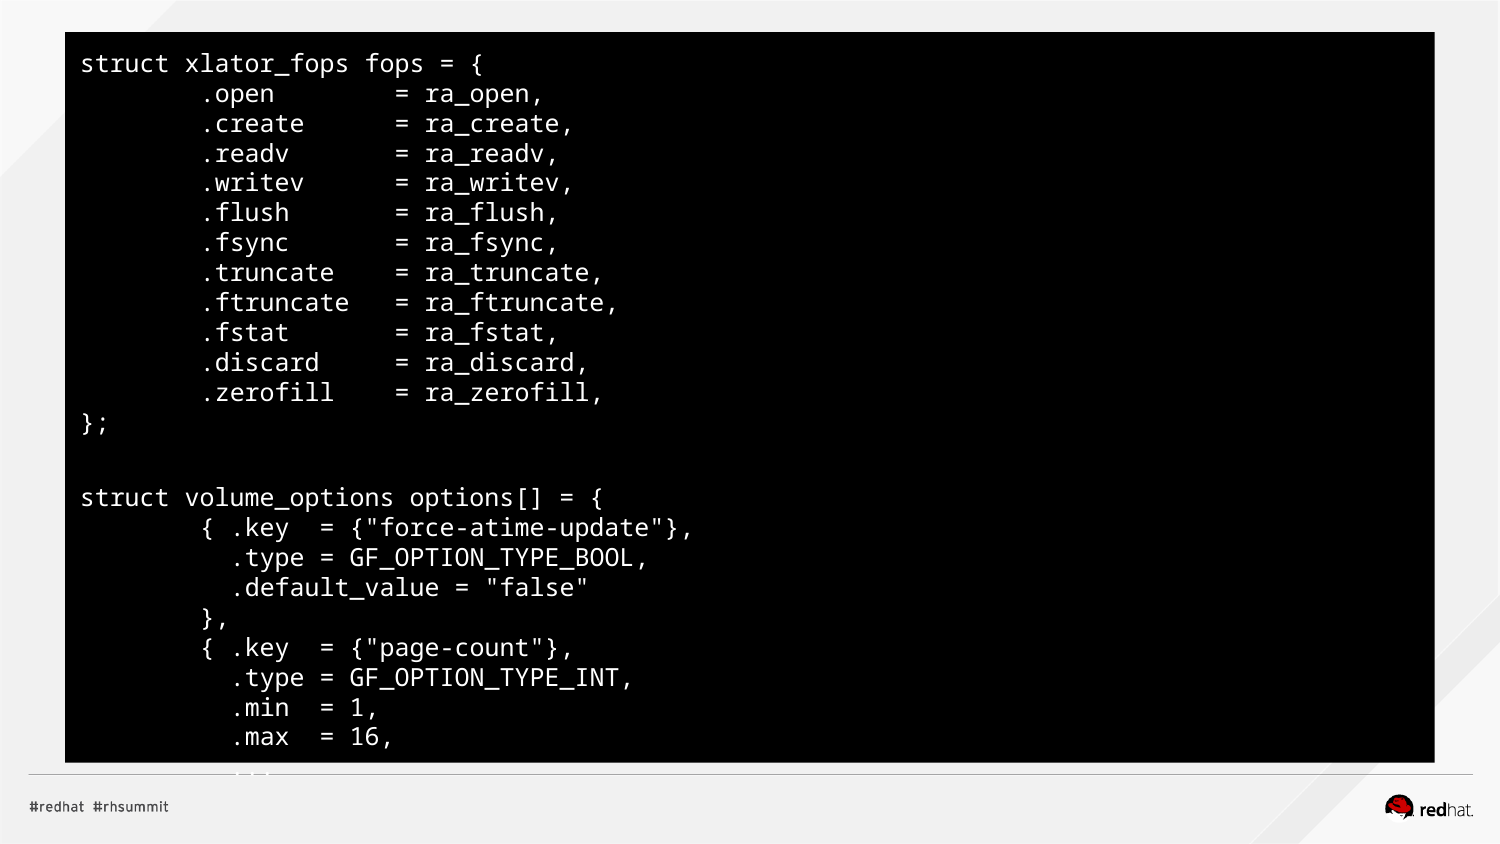

struct xlator_fops fops = {
 .open = ra_open,
 .create = ra_create,
 .readv = ra_readv,
 .writev = ra_writev,
 .flush = ra_flush,
 .fsync = ra_fsync,
 .truncate = ra_truncate,
 .ftruncate = ra_ftruncate,
 .fstat = ra_fstat,
 .discard = ra_discard,
 .zerofill = ra_zerofill,
};
struct volume_options options[] = {
 { .key = {"force-atime-update"},
 .type = GF_OPTION_TYPE_BOOL,
 .default_value = "false"
 },
 { .key = {"page-count"},
 .type = GF_OPTION_TYPE_INT,
 .min = 1,
 .max = 16,
 ...